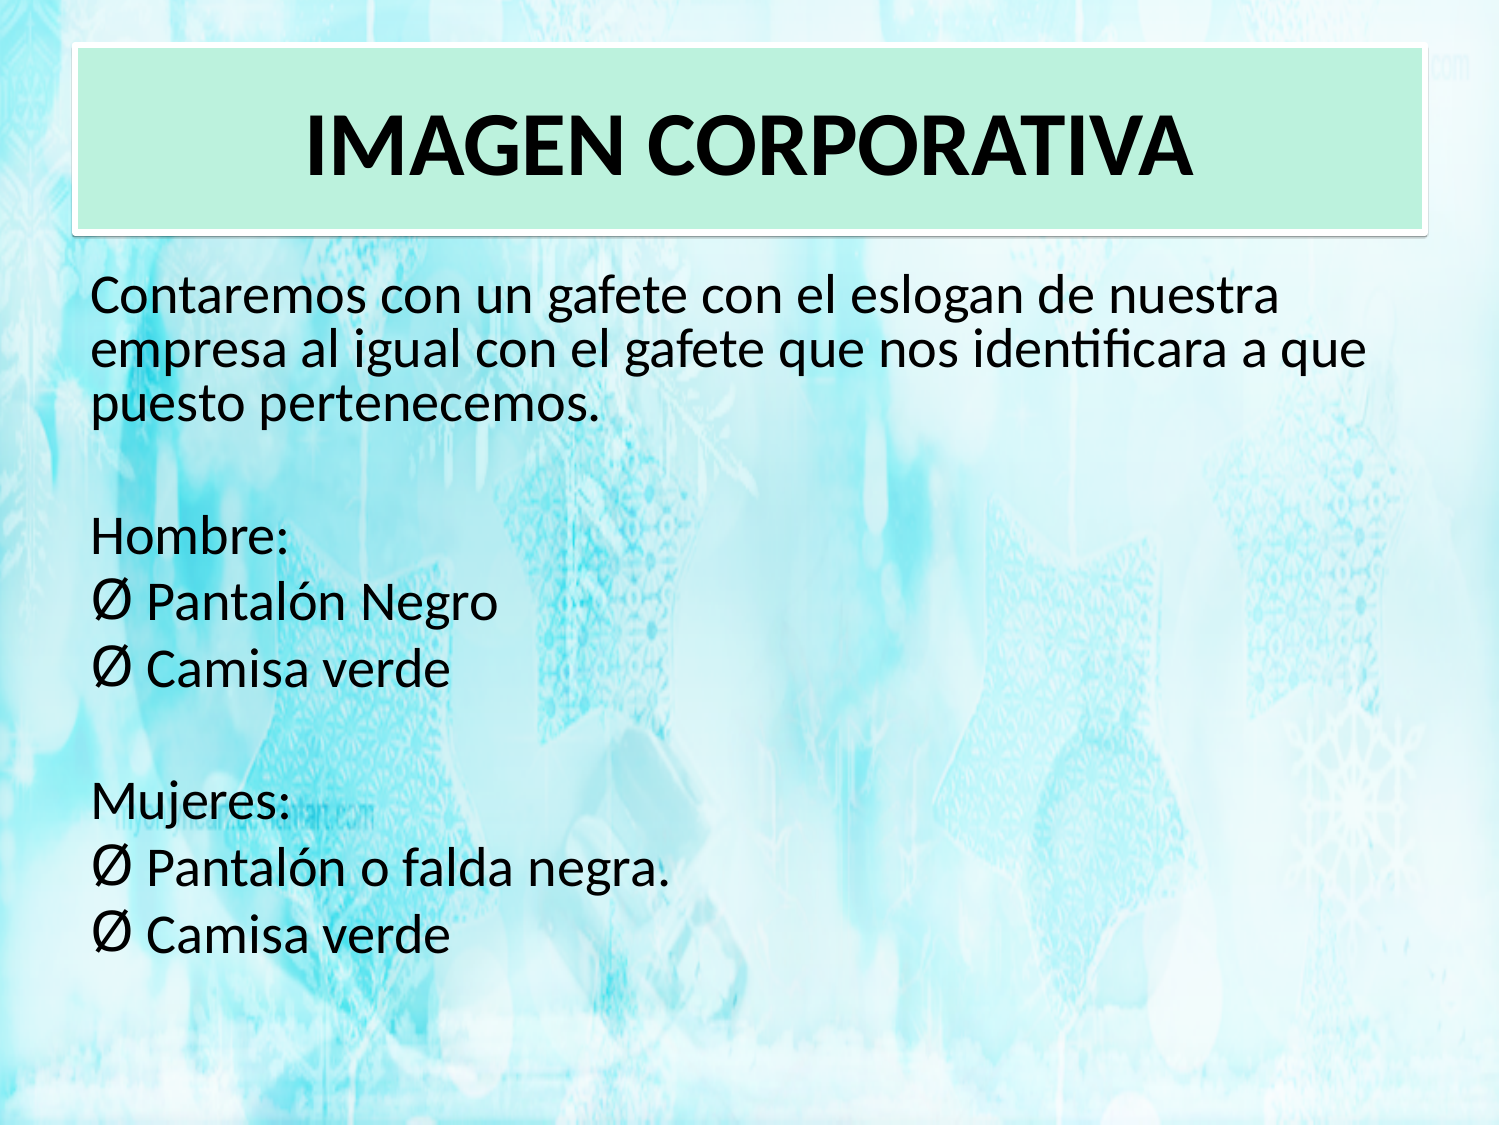

# Imagen corporativa
Contaremos con un gafete con el eslogan de nuestra empresa al igual con el gafete que nos identificara a que puesto pertenecemos.
Hombre:
Pantalón Negro
Camisa verde
Mujeres:
Pantalón o falda negra.
Camisa verde